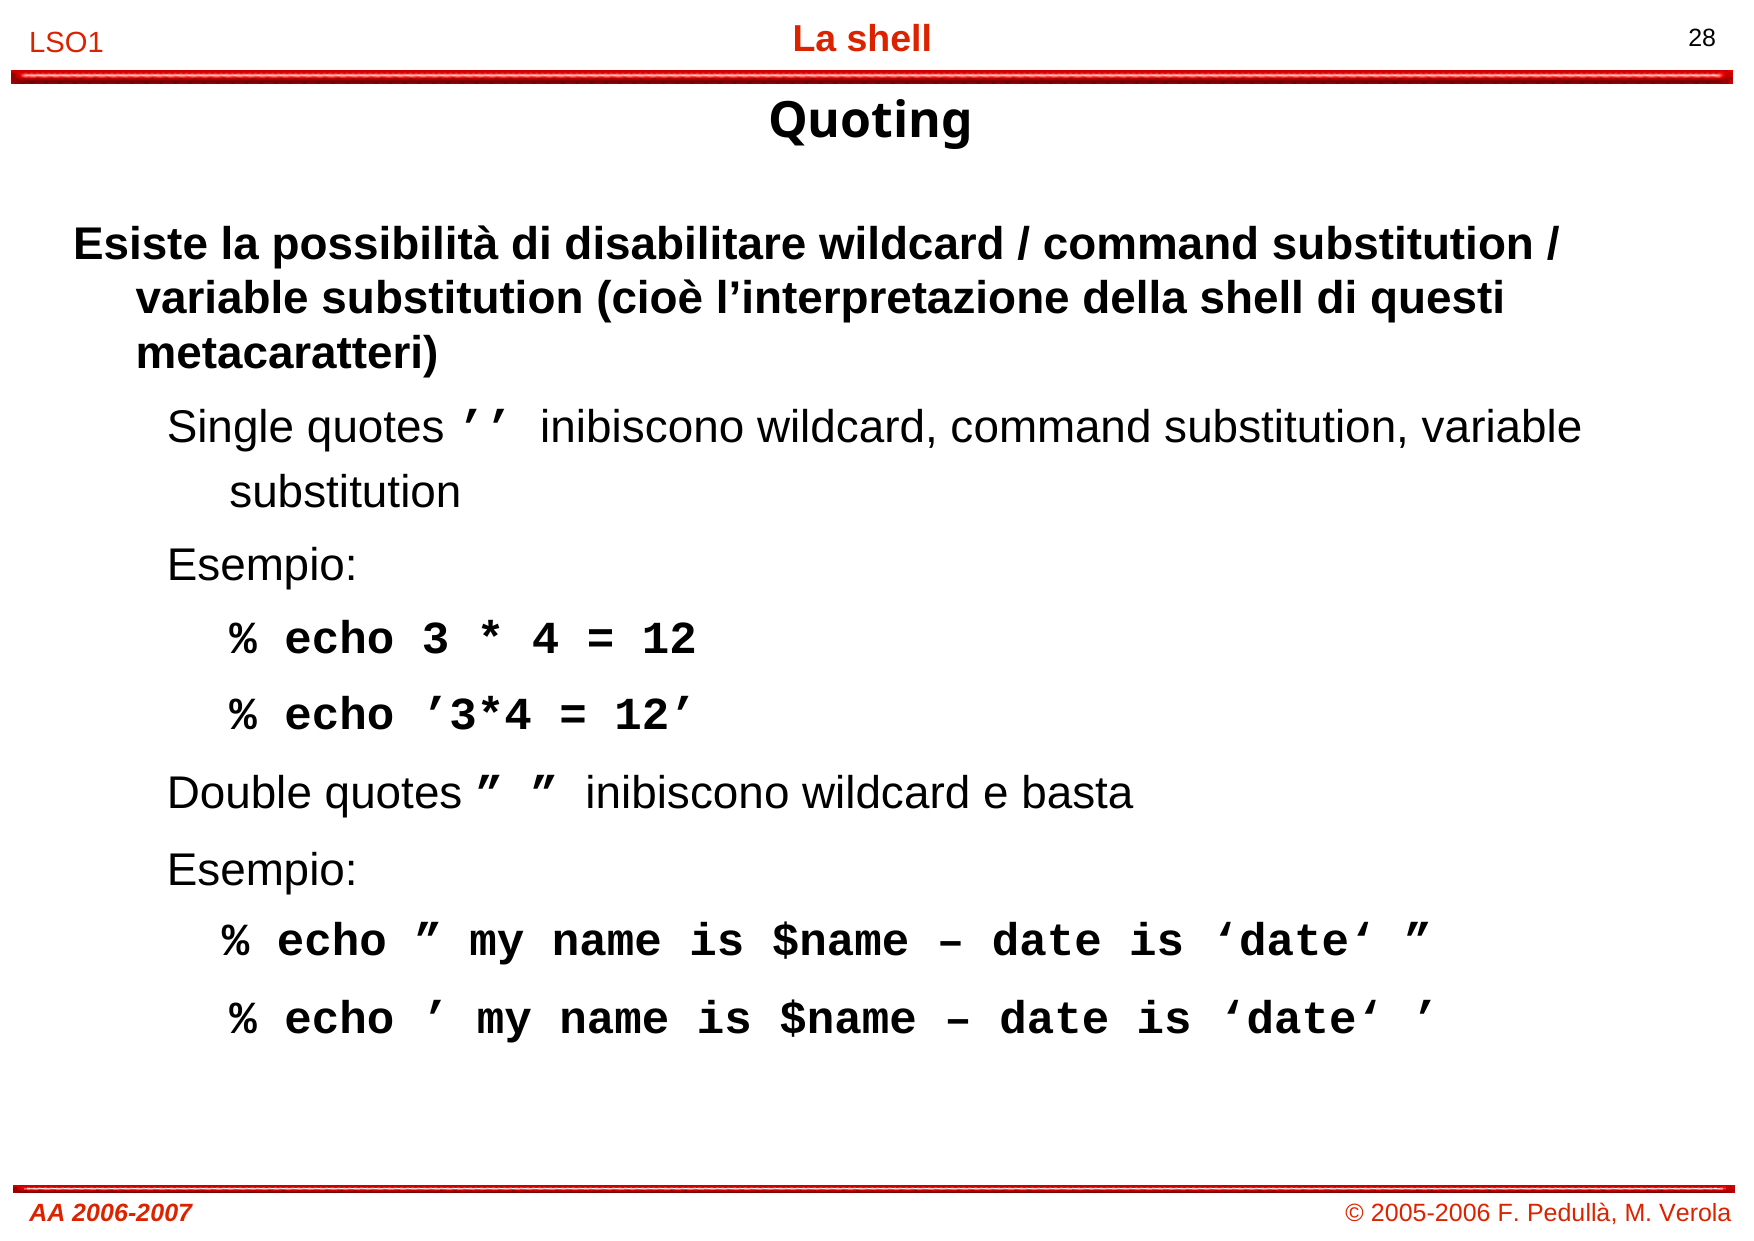

# Quoting
Esiste la possibilità di disabilitare wildcard / command substitution / variable substitution (cioè l’interpretazione della shell di questi metacaratteri)
Single quotes ’’ inibiscono wildcard, command substitution, variable substitution
Esempio:
	% echo 3 * 4 = 12
	% echo ’3*4 = 12’
Double quotes ” ” inibiscono wildcard e basta
Esempio:
 % echo ” my name is $name – date is ‘date‘ ”
	% echo ’ my name is $name – date is ‘date‘ ’